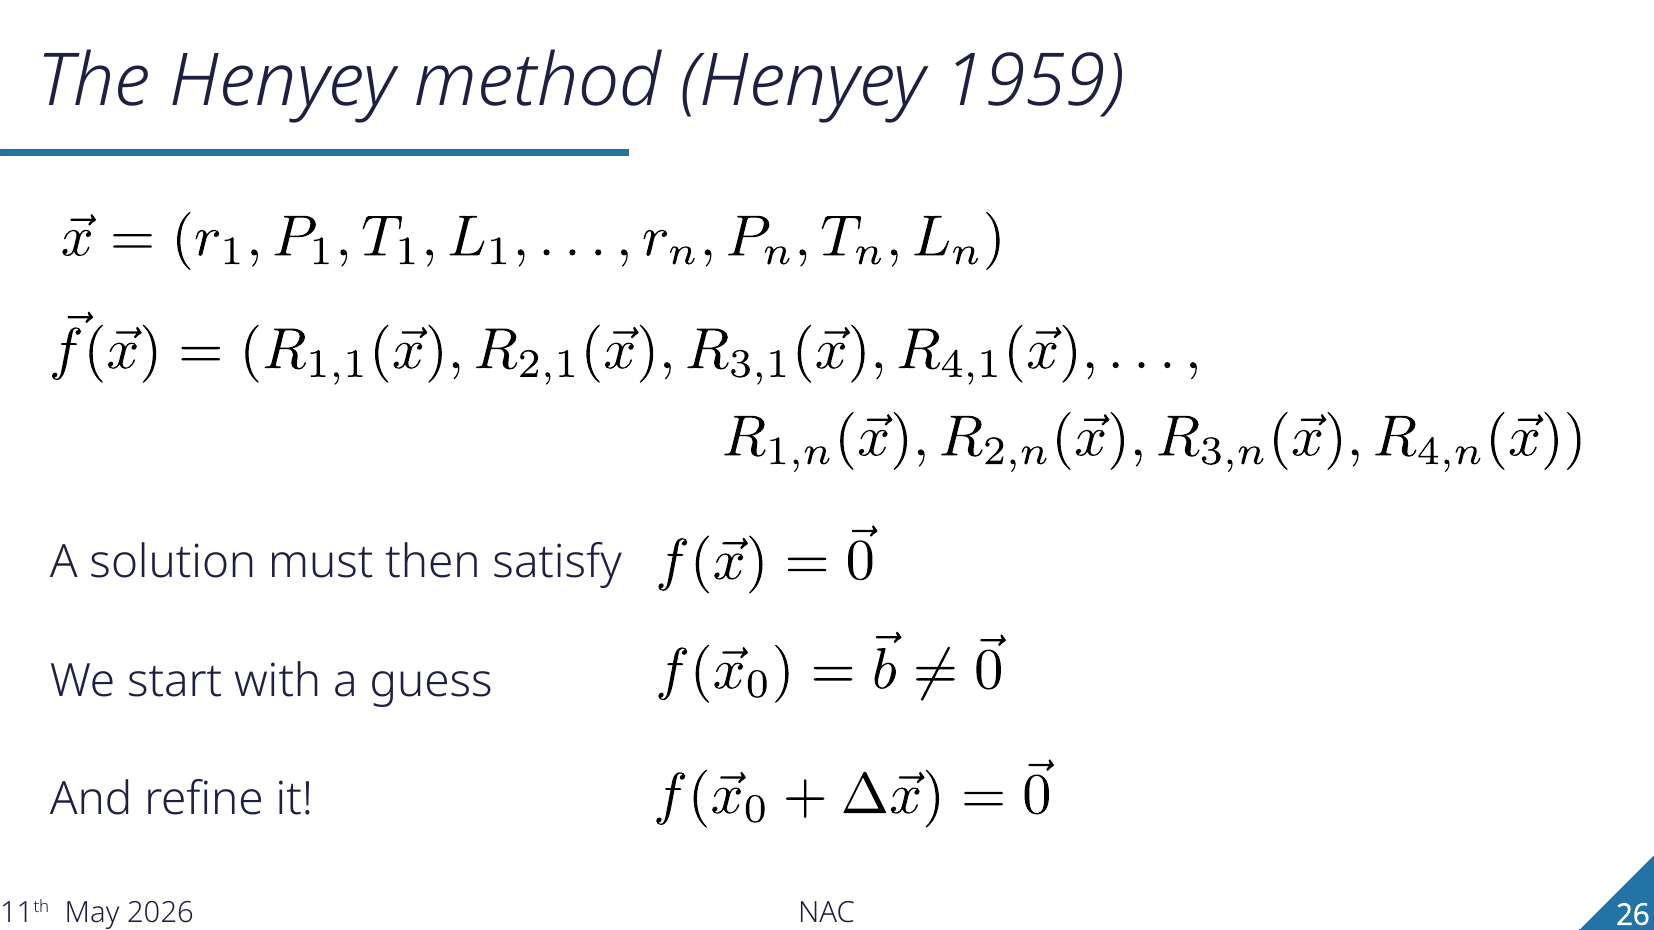

# The Henyey method (Henyey 1959)
A solution must then satisfy
We start with a guess
And refine it!
26